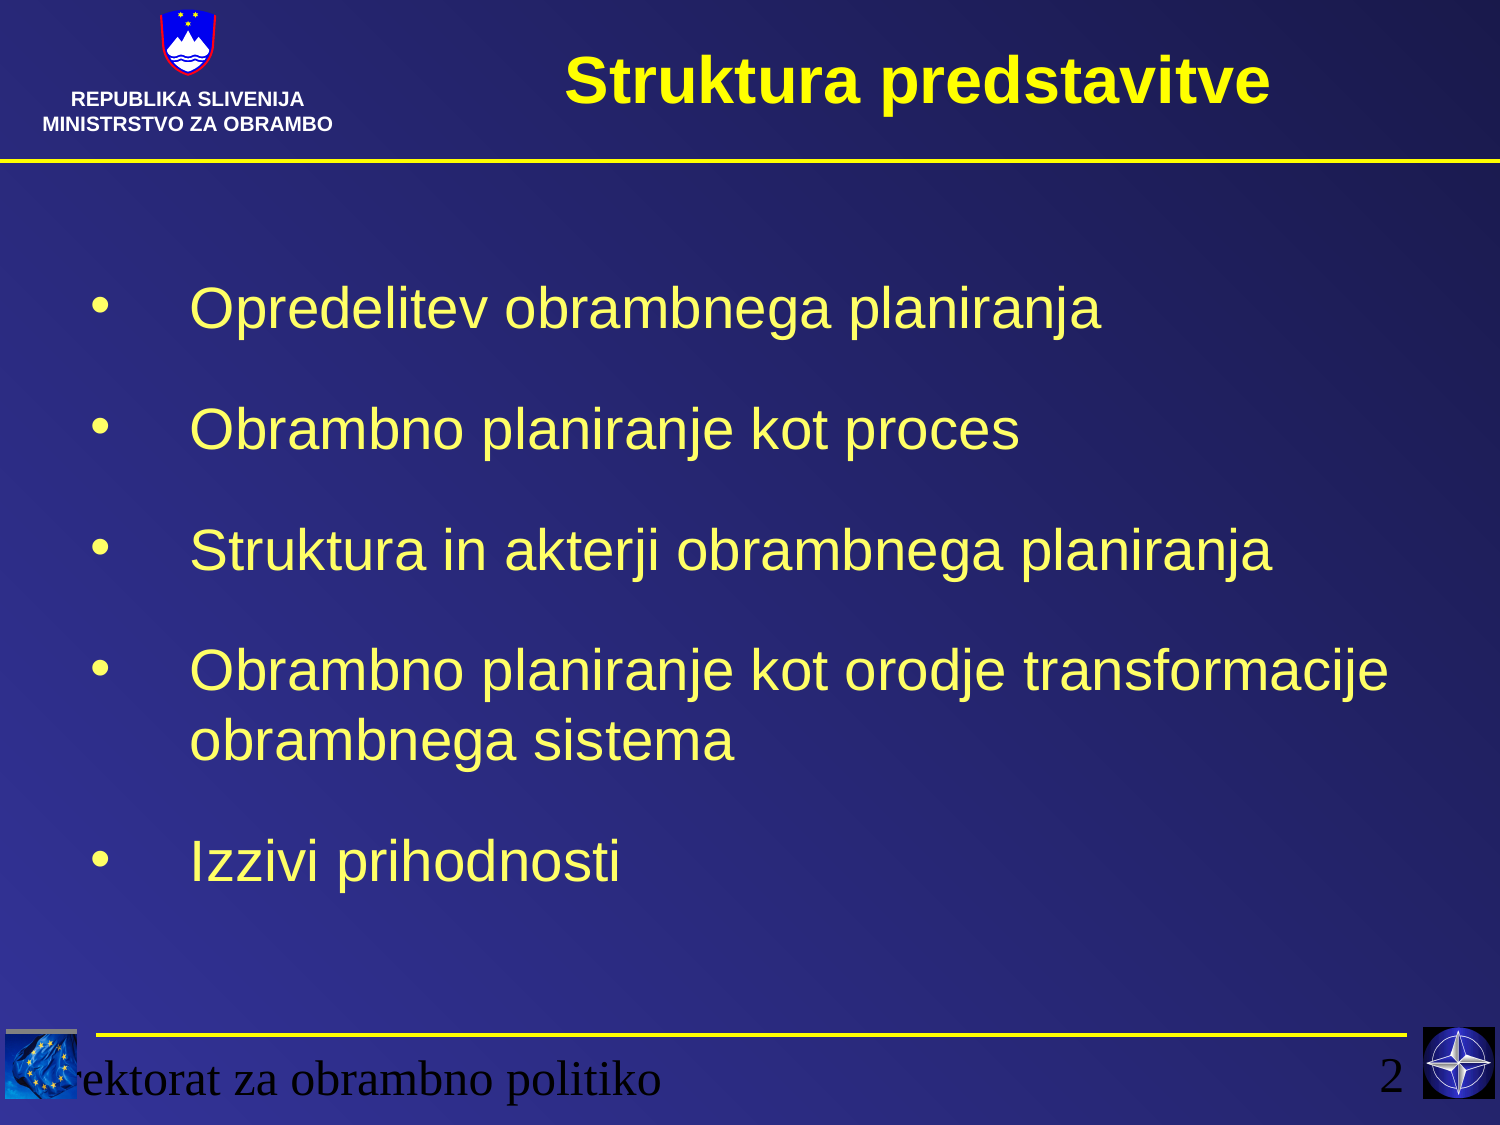

# Struktura predstavitve
Opredelitev obrambnega planiranja
Obrambno planiranje kot proces
Struktura in akterji obrambnega planiranja
Obrambno planiranje kot orodje transformacije obrambnega sistema
Izzivi prihodnosti
2
Direktorat za obrambno politiko